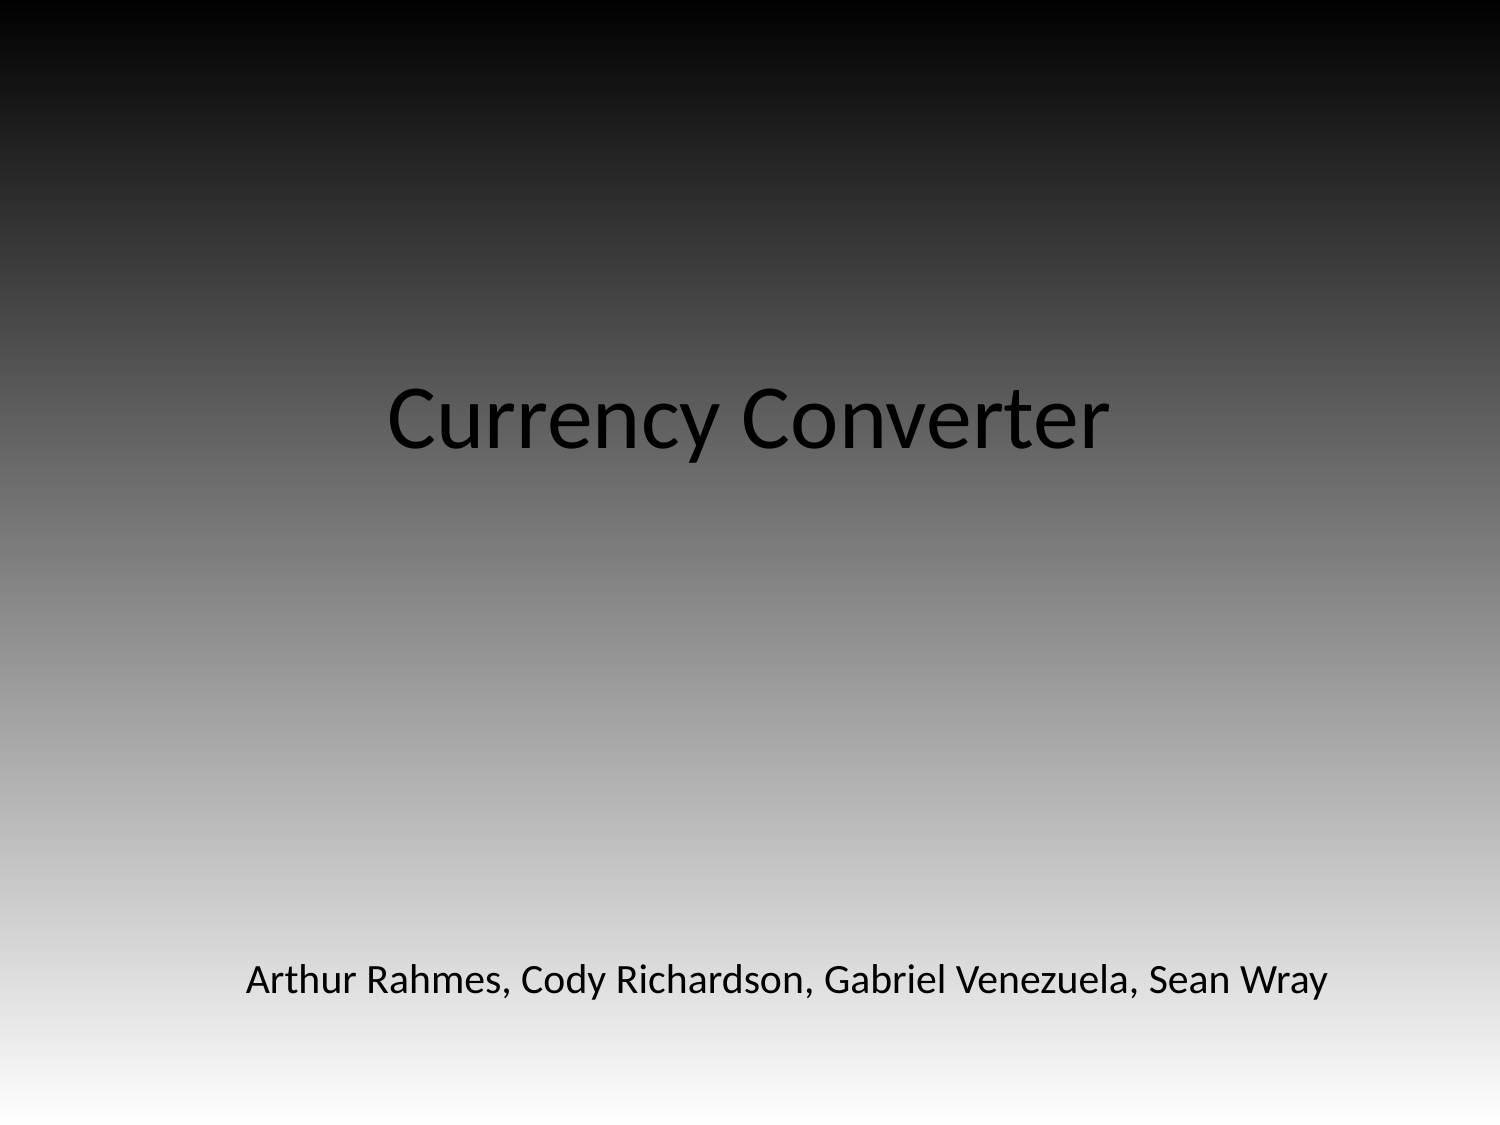

# Currency Converter
Arthur Rahmes, Cody Richardson, Gabriel Venezuela, Sean Wray